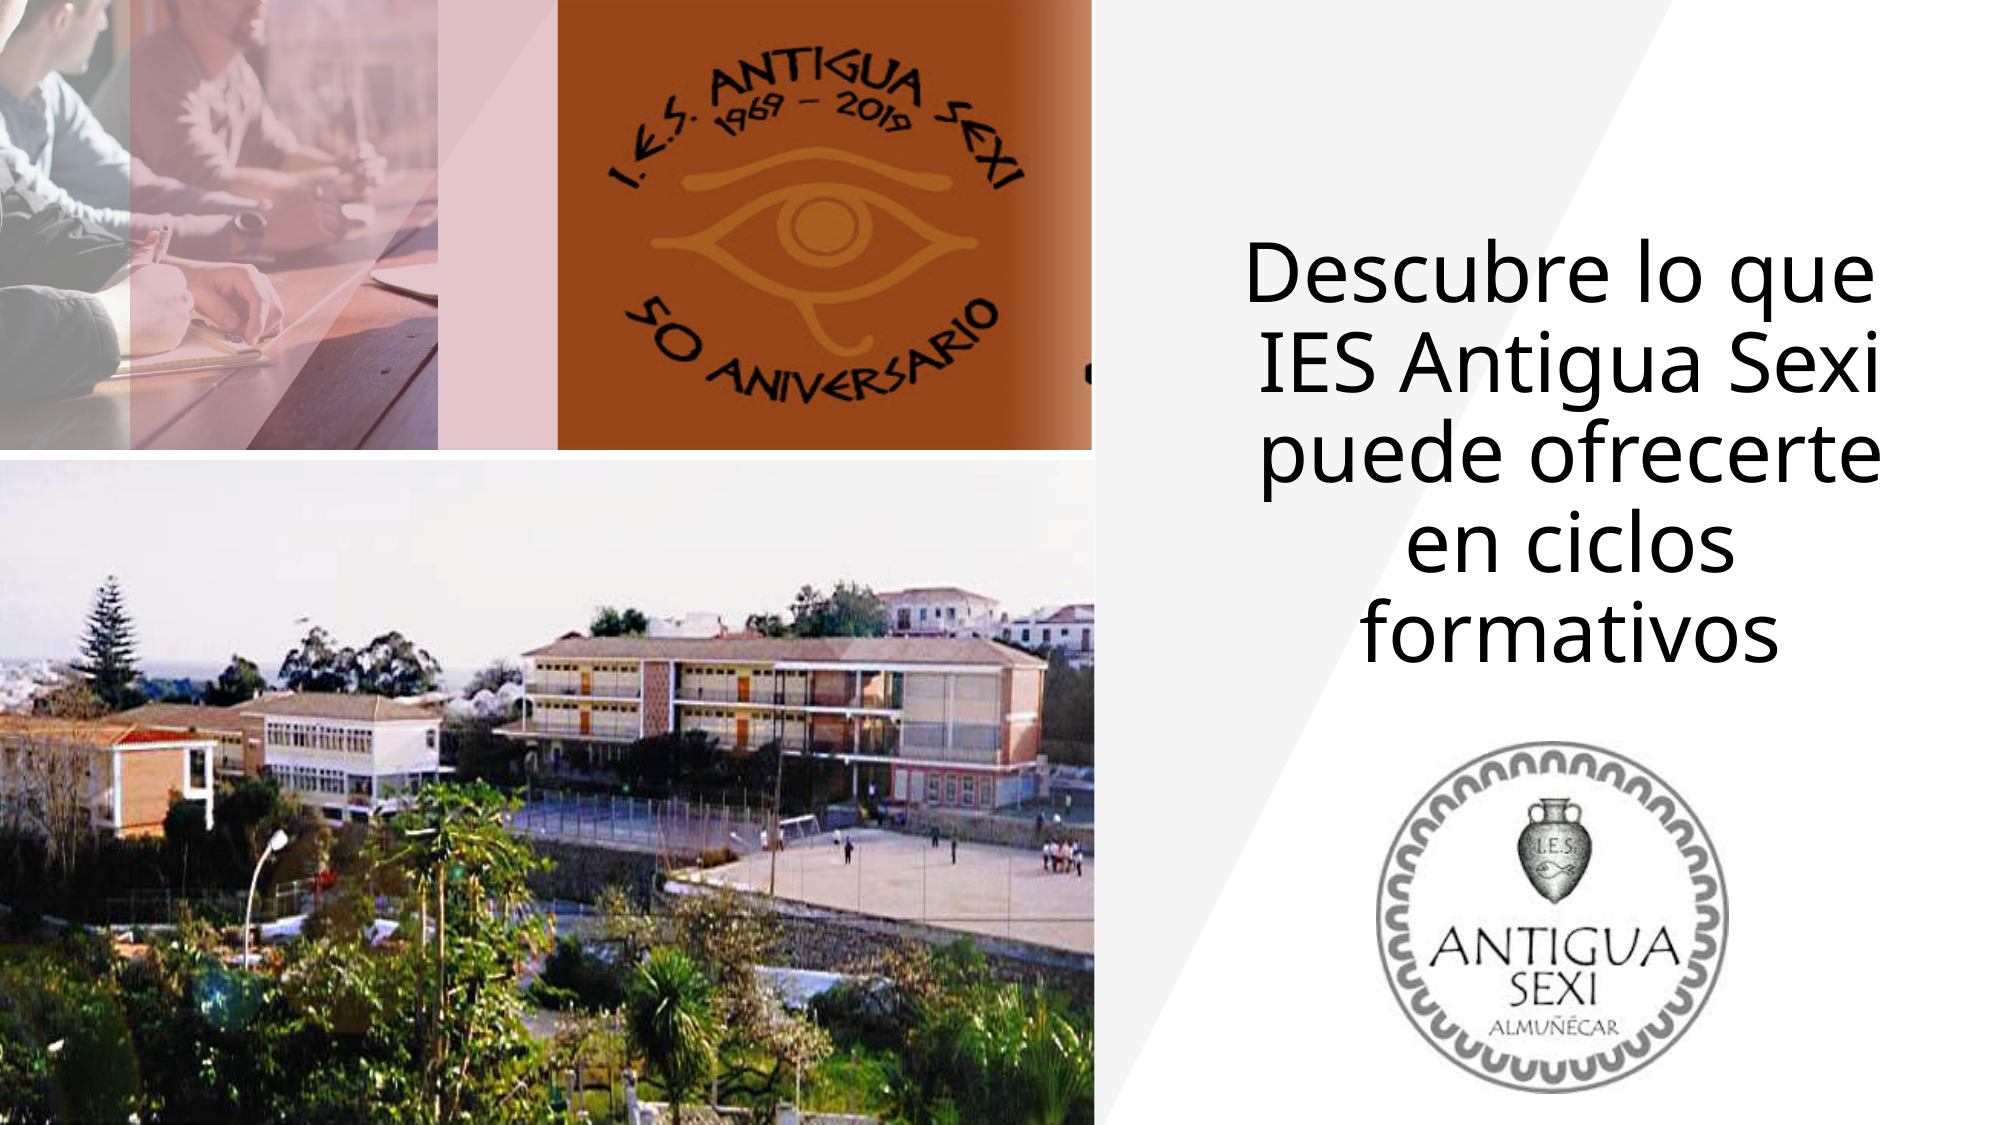

# Descubre lo que IES Antigua Sexi puede ofrecerte en ciclos formativos